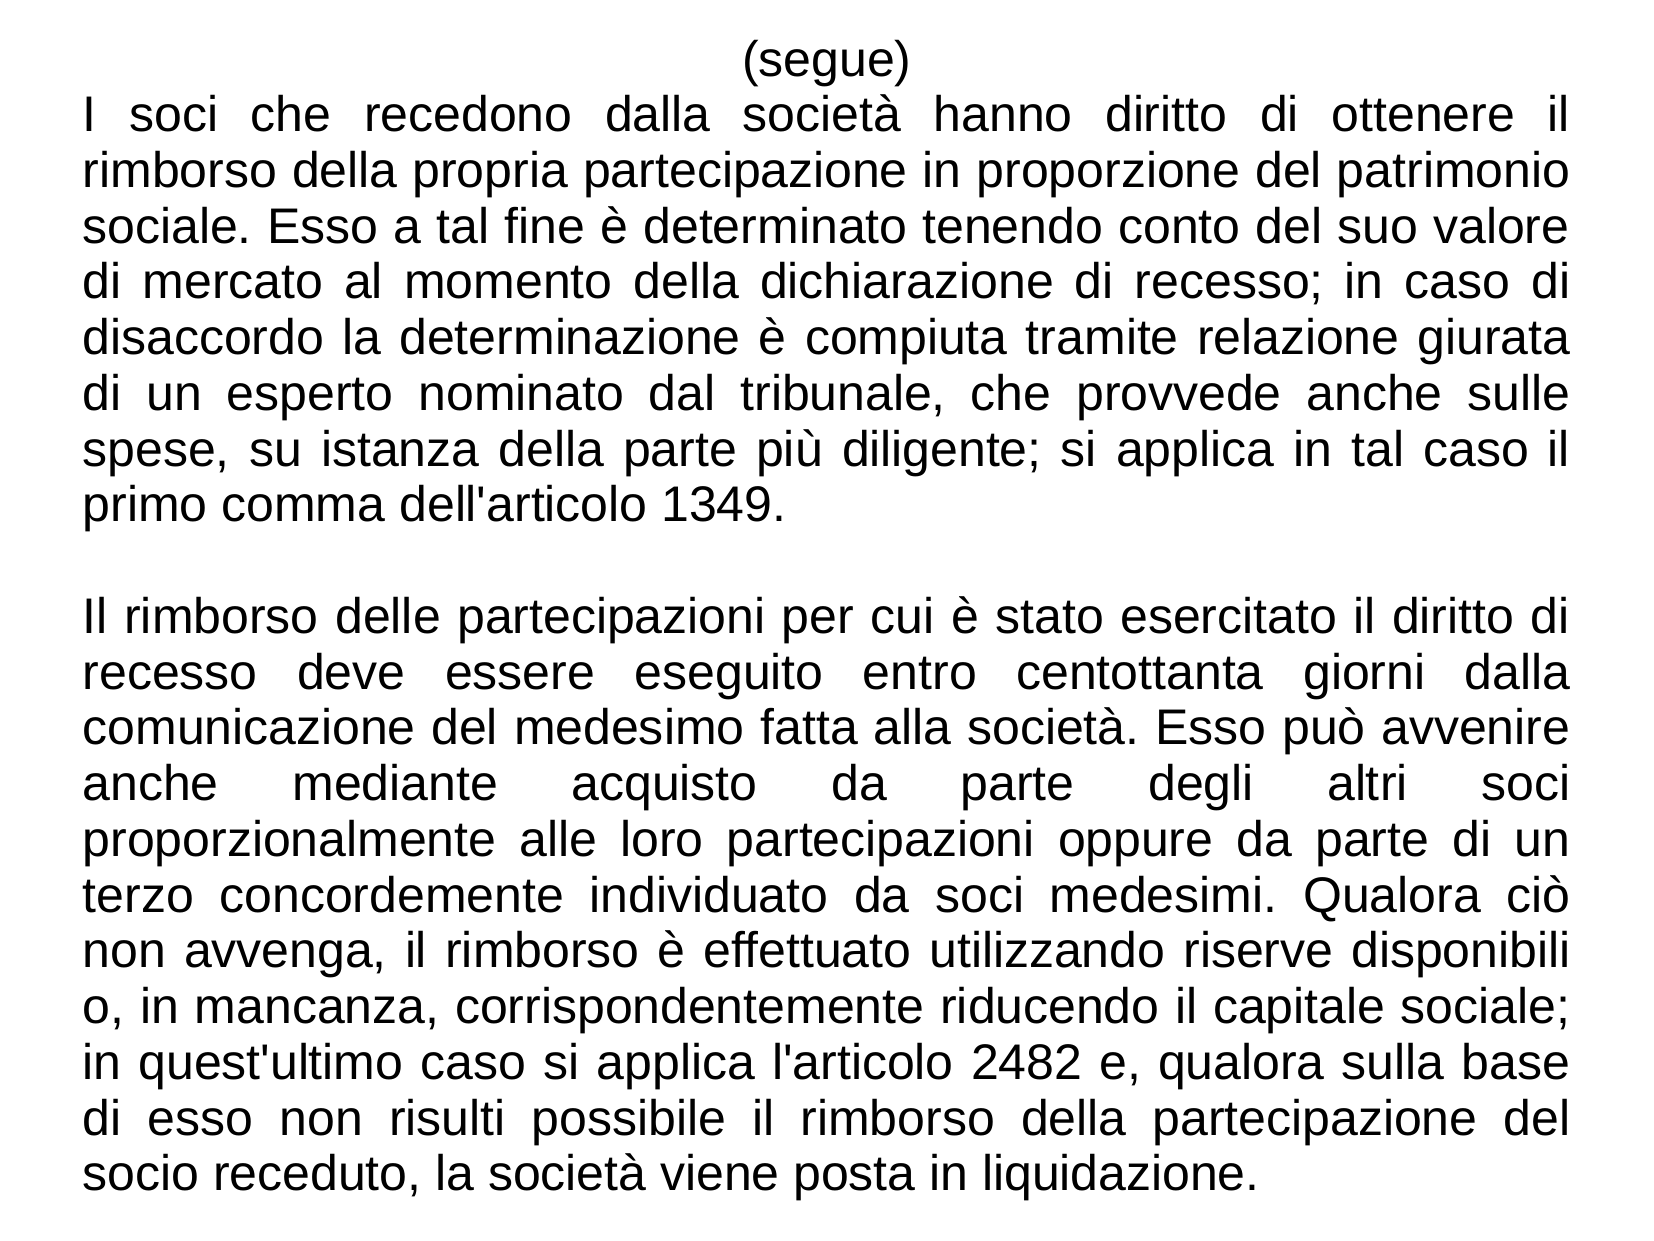

# (segue)
I soci che recedono dalla società hanno diritto di ottenere il rimborso della propria partecipazione in proporzione del patrimonio sociale. Esso a tal fine è determinato tenendo conto del suo valore di mercato al momento della dichiarazione di recesso; in caso di disaccordo la determinazione è compiuta tramite relazione giurata di un esperto nominato dal tribunale, che provvede anche sulle spese, su istanza della parte più diligente; si applica in tal caso il primo comma dell'articolo 1349.
Il rimborso delle partecipazioni per cui è stato esercitato il diritto di recesso deve essere eseguito entro centottanta giorni dalla comunicazione del medesimo fatta alla società. Esso può avvenire anche mediante acquisto da parte degli altri soci proporzionalmente alle loro partecipazioni oppure da parte di un terzo concordemente individuato da soci medesimi. Qualora ciò non avvenga, il rimborso è effettuato utilizzando riserve disponibili o, in mancanza, corrispondentemente riducendo il capitale sociale; in quest'ultimo caso si applica l'articolo 2482 e, qualora sulla base di esso non risulti possibile il rimborso della partecipazione del socio receduto, la società viene posta in liquidazione.